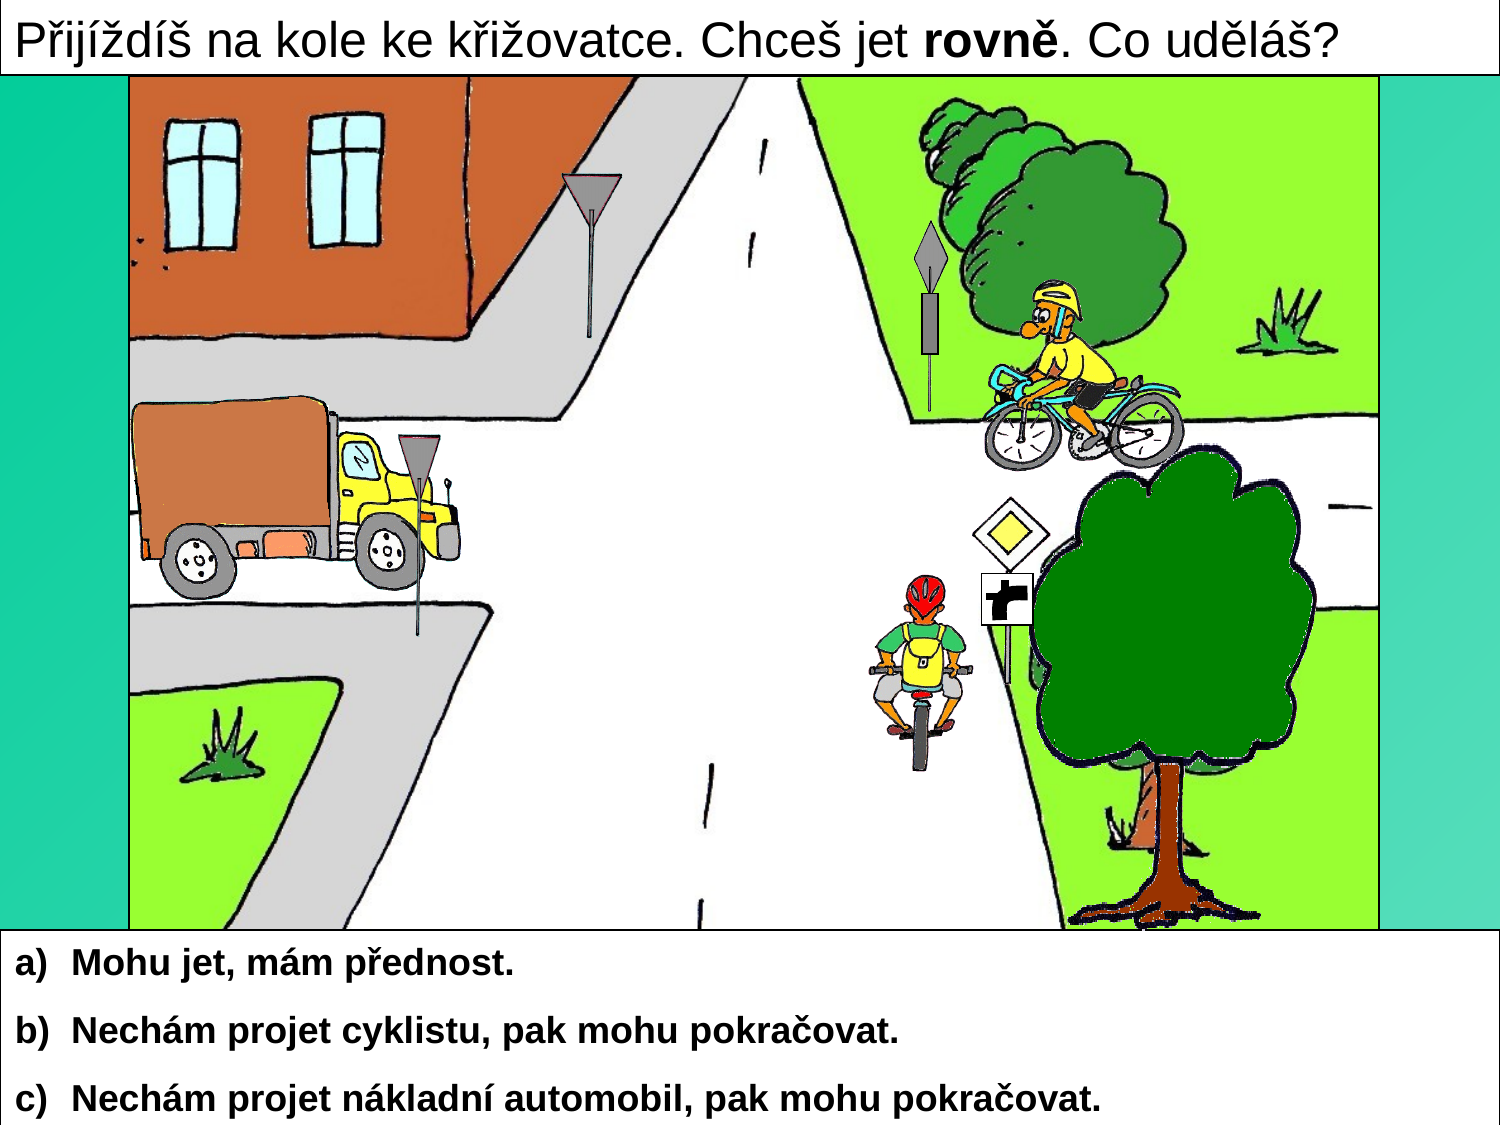

Přijíždíš na kole ke křižovatce. Chceš jet rovně. Co uděláš?
Mohu jet, mám přednost.
Nechám projet cyklistu, pak mohu pokračovat.
Nechám projet nákladní automobil, pak mohu pokračovat.